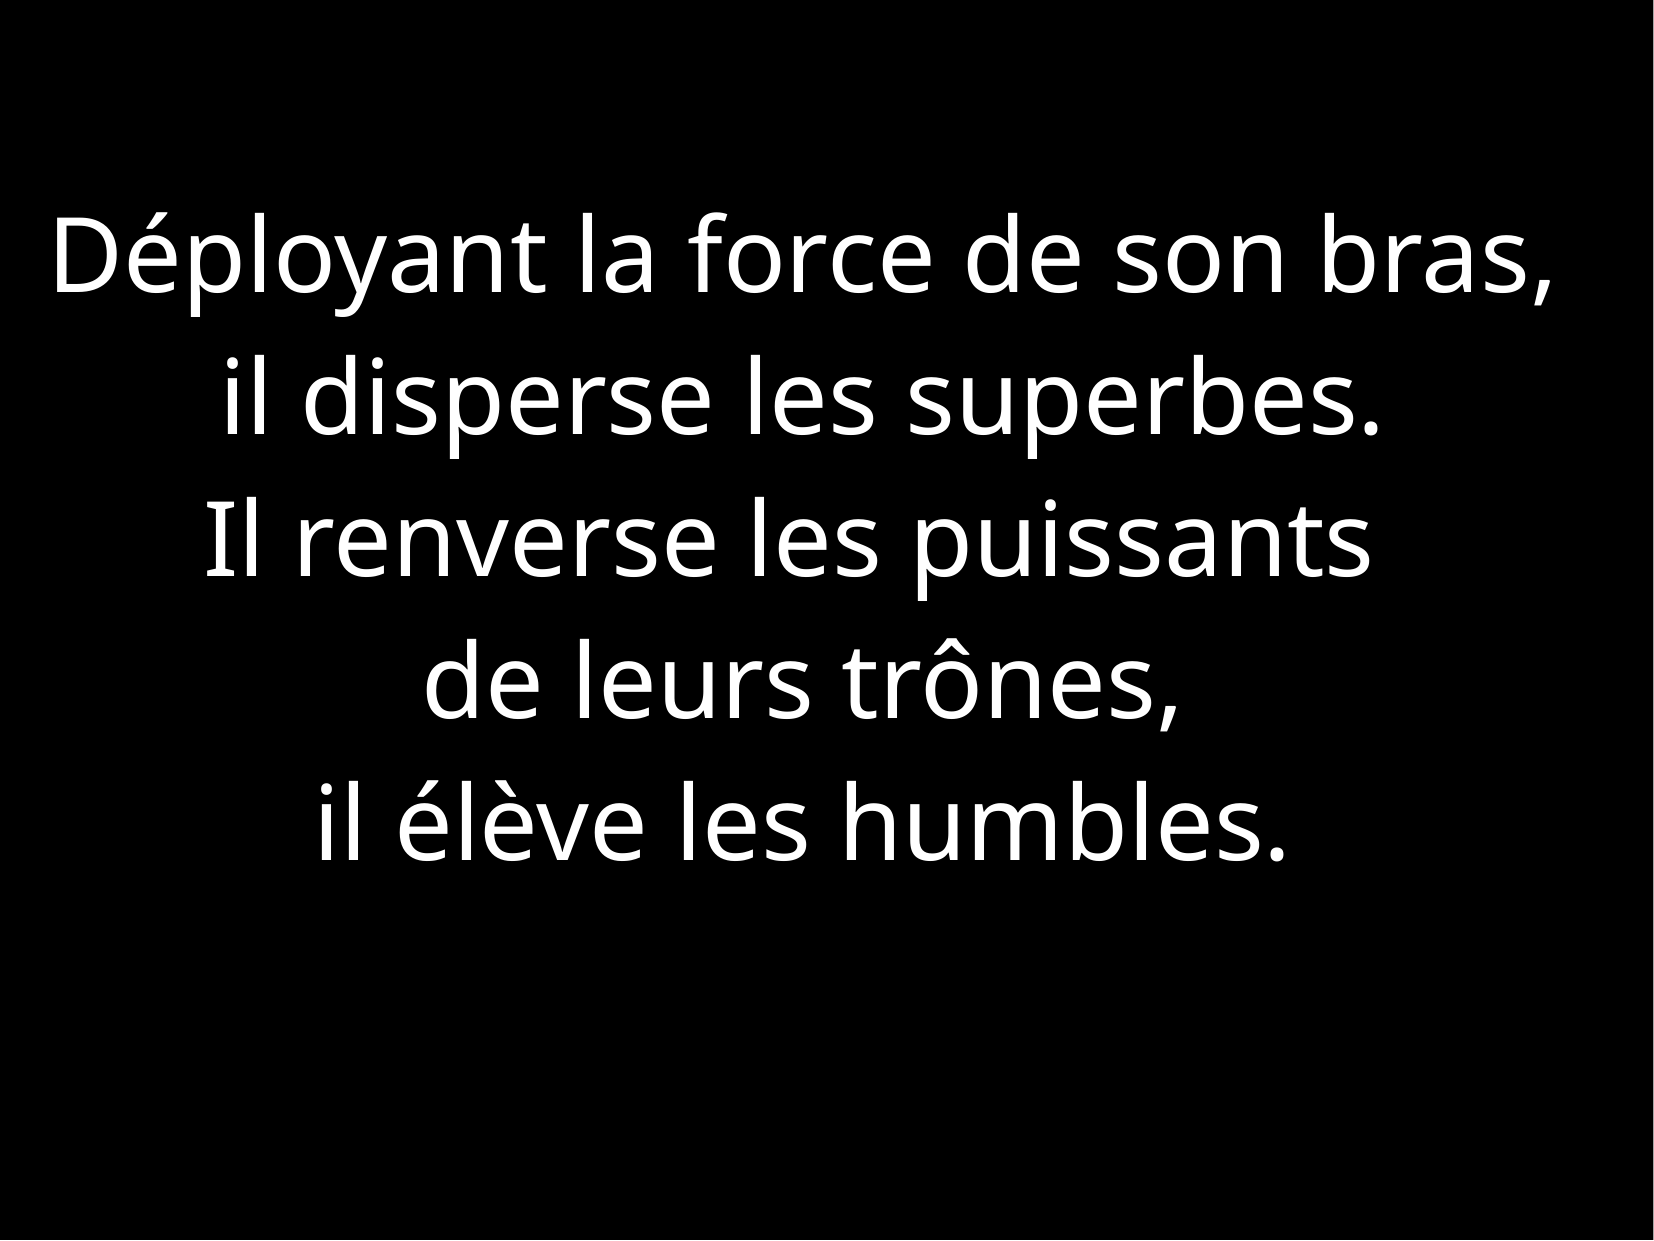

# Déployant la force de son bras,
il disperse les superbes.
Il renverse les puissants
de leurs trônes,
il élève les humbles.